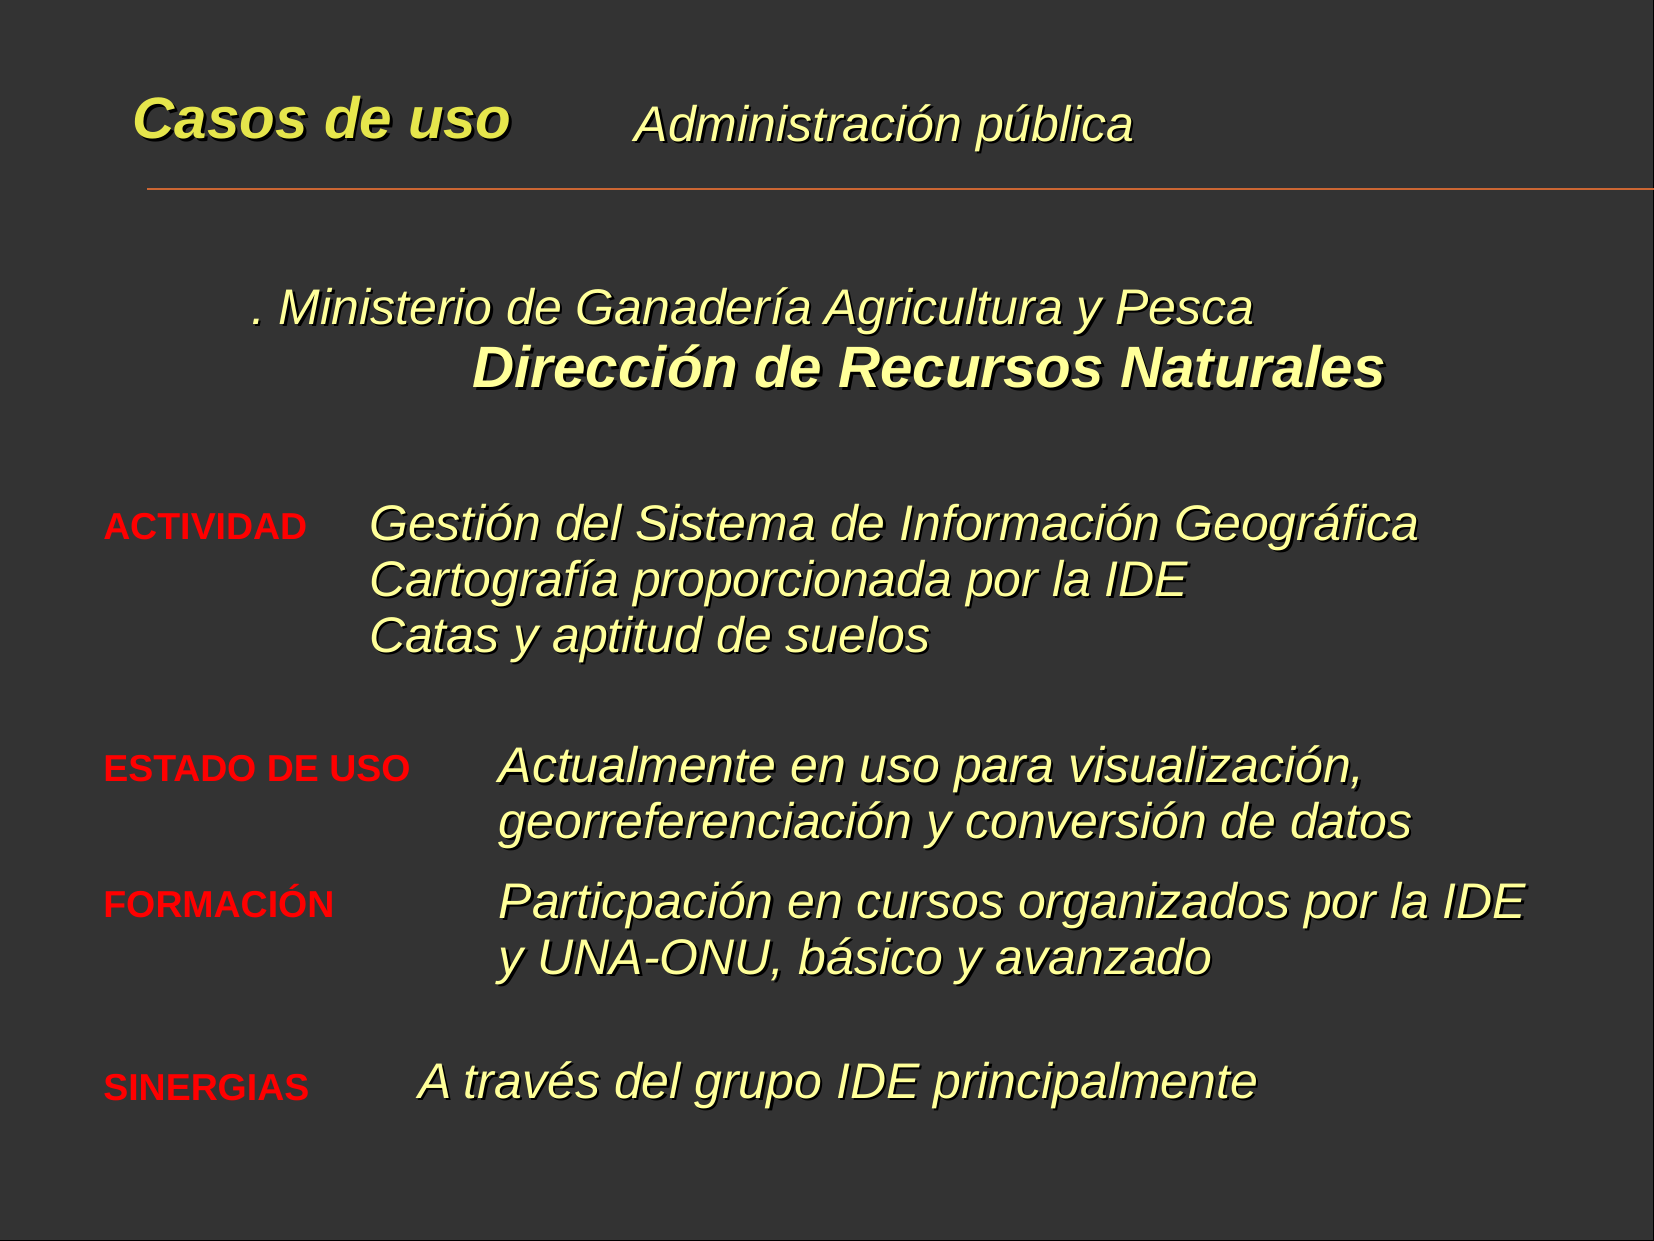

Casos de uso
Administración pública
. Ministerio de Ganadería Agricultura y Pesca
			Dirección de Recursos Naturales
Gestión del Sistema de Información Geográfica
Cartografía proporcionada por la IDE
Catas y aptitud de suelos
ACTIVIDAD
Actualmente en uso para visualización, georreferenciación y conversión de datos
ESTADO DE USO
Particpación en cursos organizados por la IDE y UNA-ONU, básico y avanzado
FORMACIÓN
A través del grupo IDE principalmente
SINERGIAS